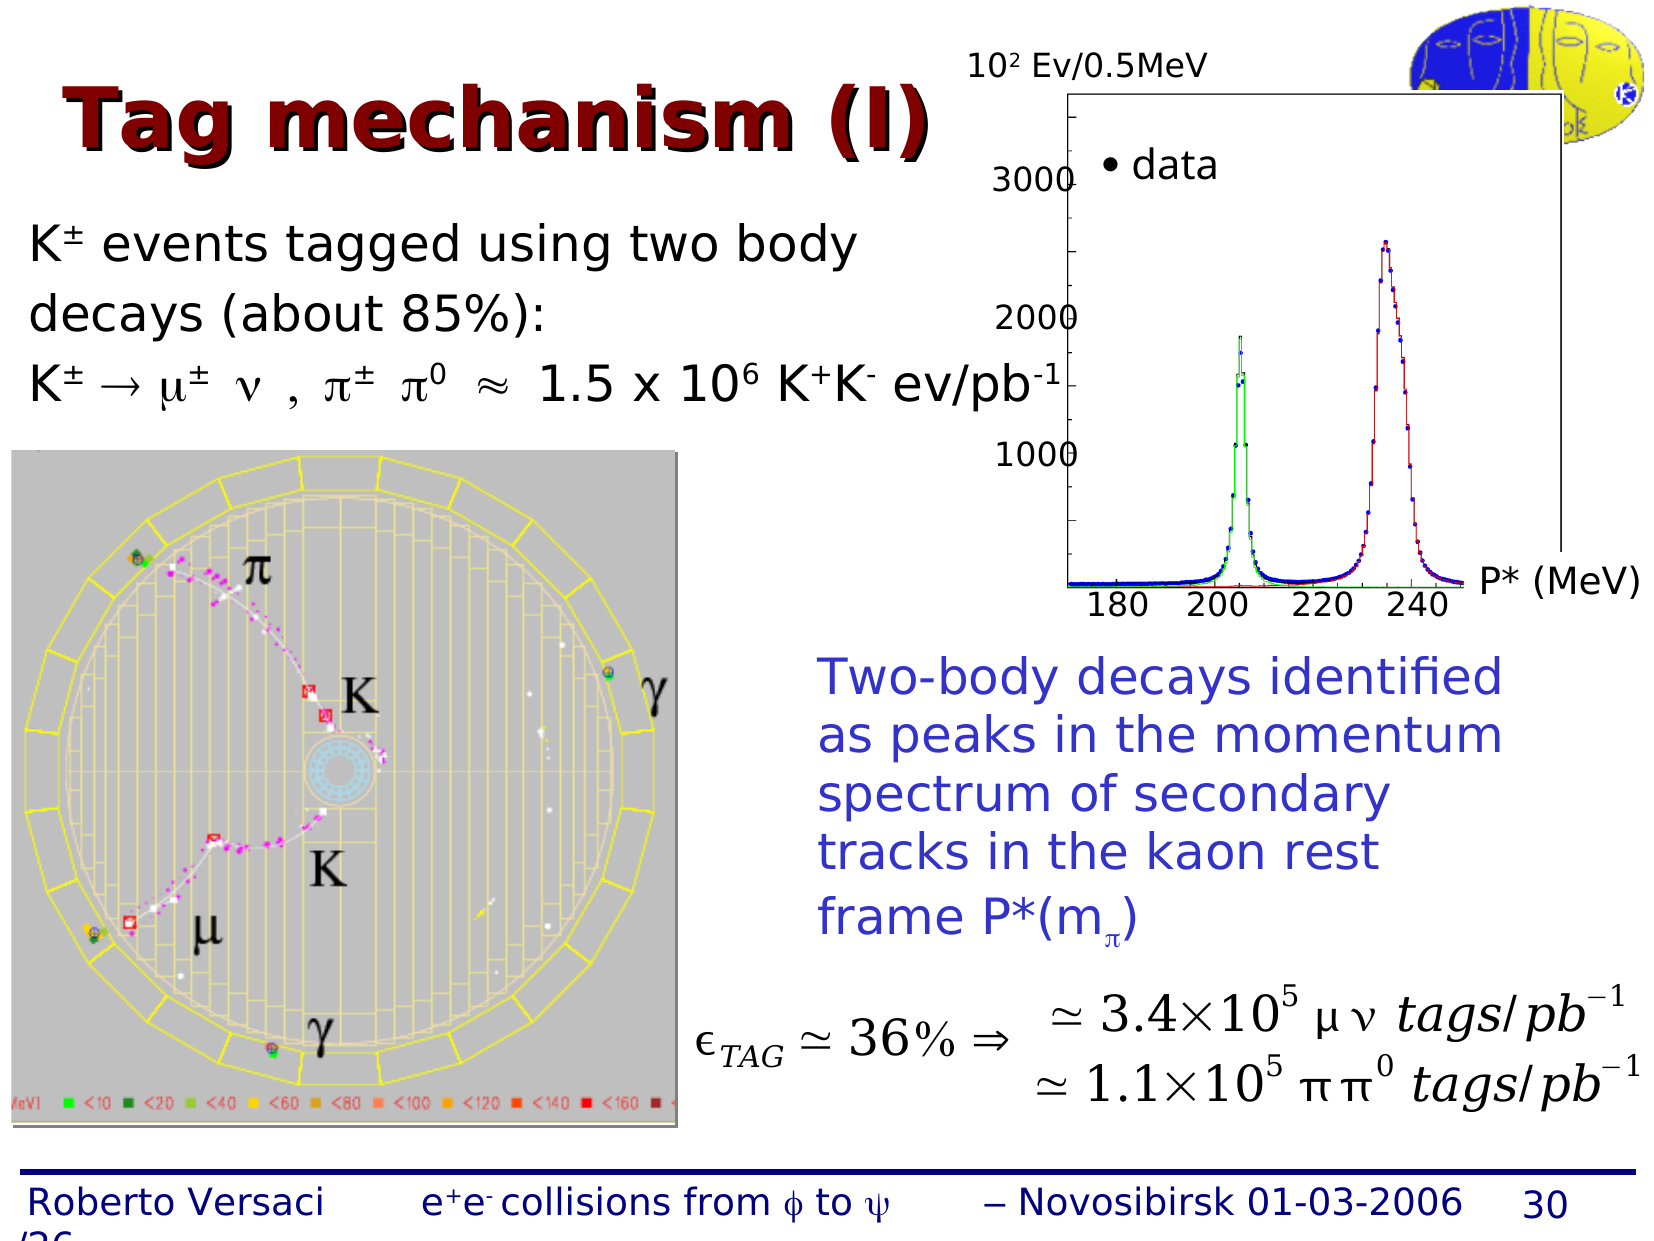

102 Ev/0.5MeV
 data
3000
2000
1000
P* (MeV)
180
200
220
240
Tag mechanism (I)
K± events tagged using two body
decays (about 85%):
K± ® m± n , p± p0 » 1.5 x 106 K+K- ev/pb-1
Two-body decays identified as peaks in the momentum spectrum of secondary tracks in the kaon rest frame P*(mp)
30